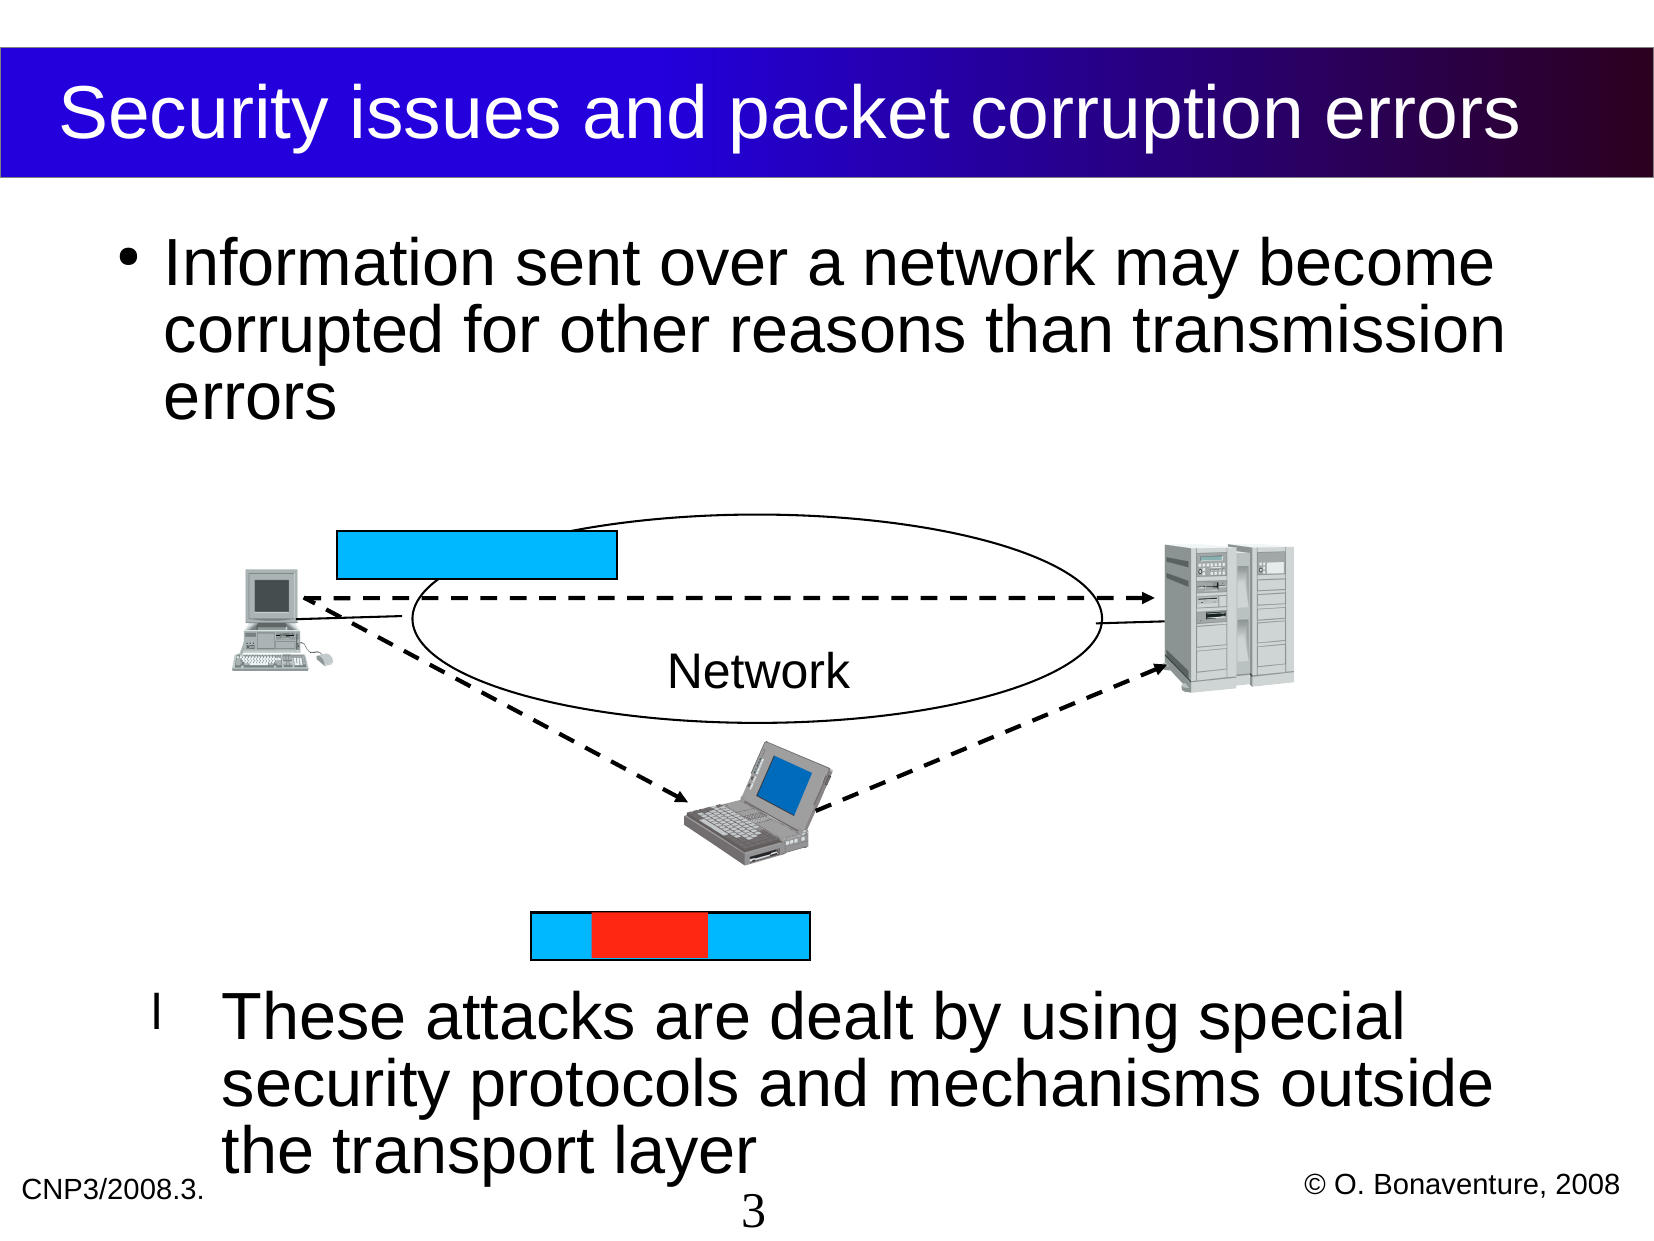

# Security issues and packet corruption errors
Information sent over a network may become corrupted for other reasons than transmission errors
Network
These attacks are dealt by using special security protocols and mechanisms outside the transport layer
© O. Bonaventure, 2008
CNP3/2008.3.